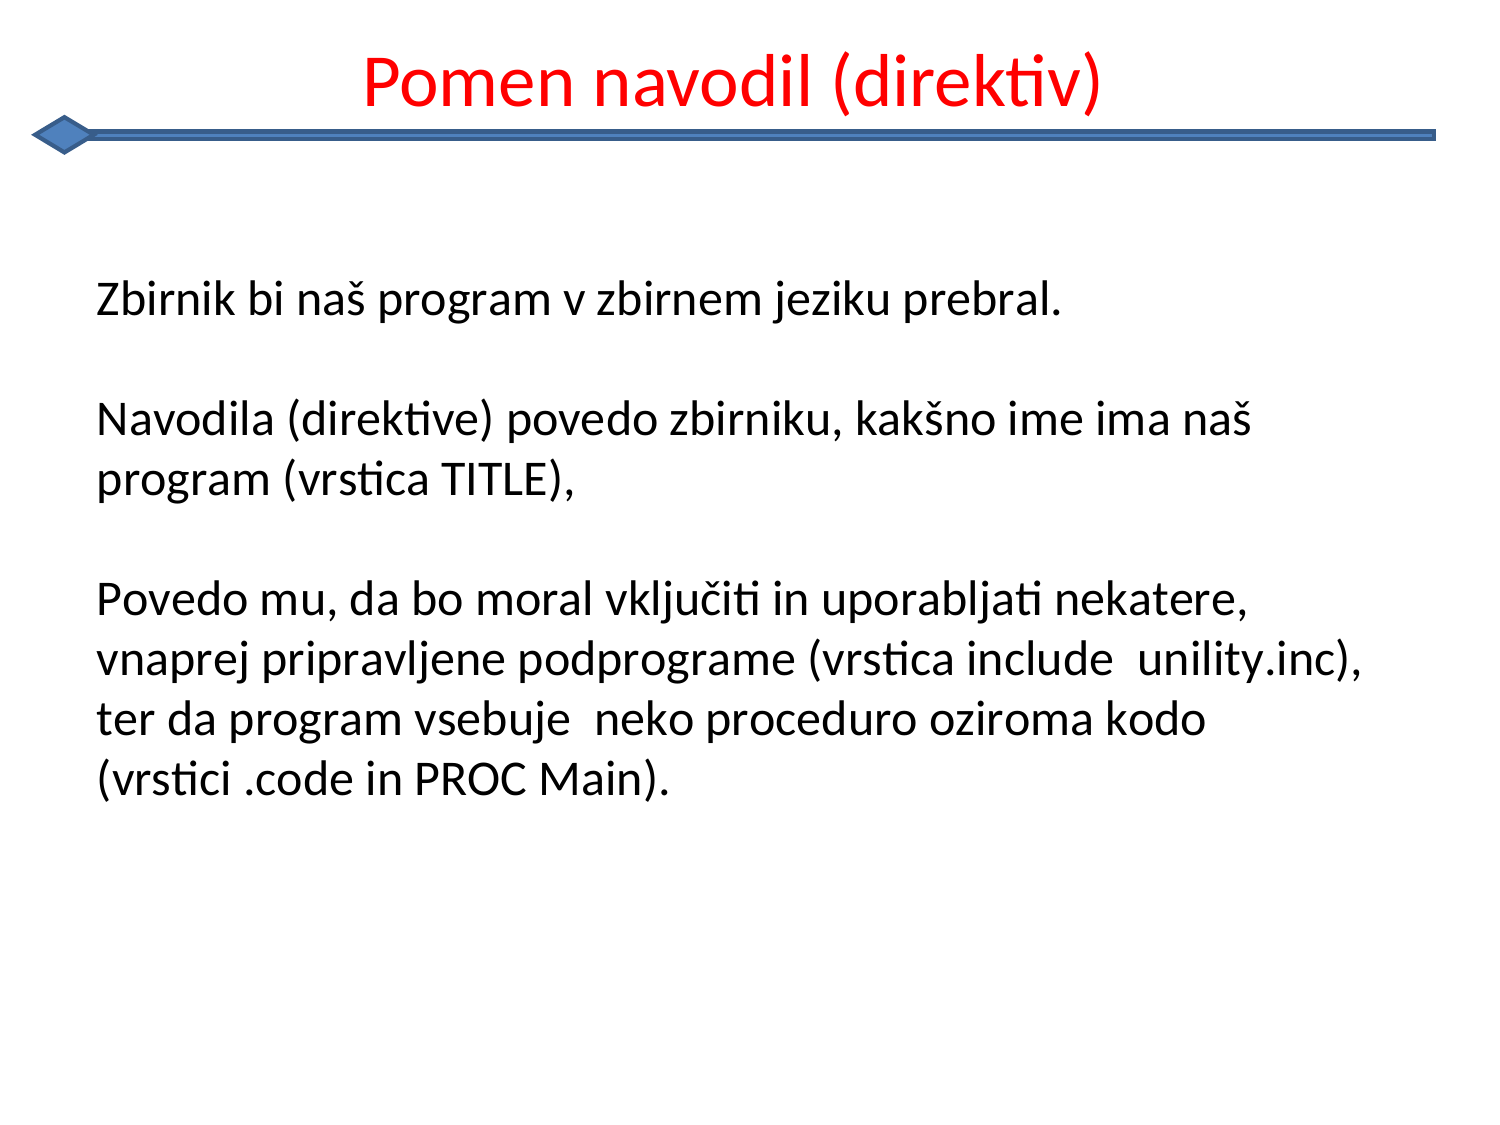

# Pomen navodil (direktiv)
Zbirnik bi naš program v zbirnem jeziku prebral.
Navodila (direktive) povedo zbirniku, kakšno ime ima naš program (vrstica TITLE),
Povedo mu, da bo moral vključiti in uporabljati nekatere, vnaprej pripravljene podprograme (vrstica include  unility.inc), ter da program vsebuje  neko proceduro oziroma kodo (vrstici .code in PROC Main).